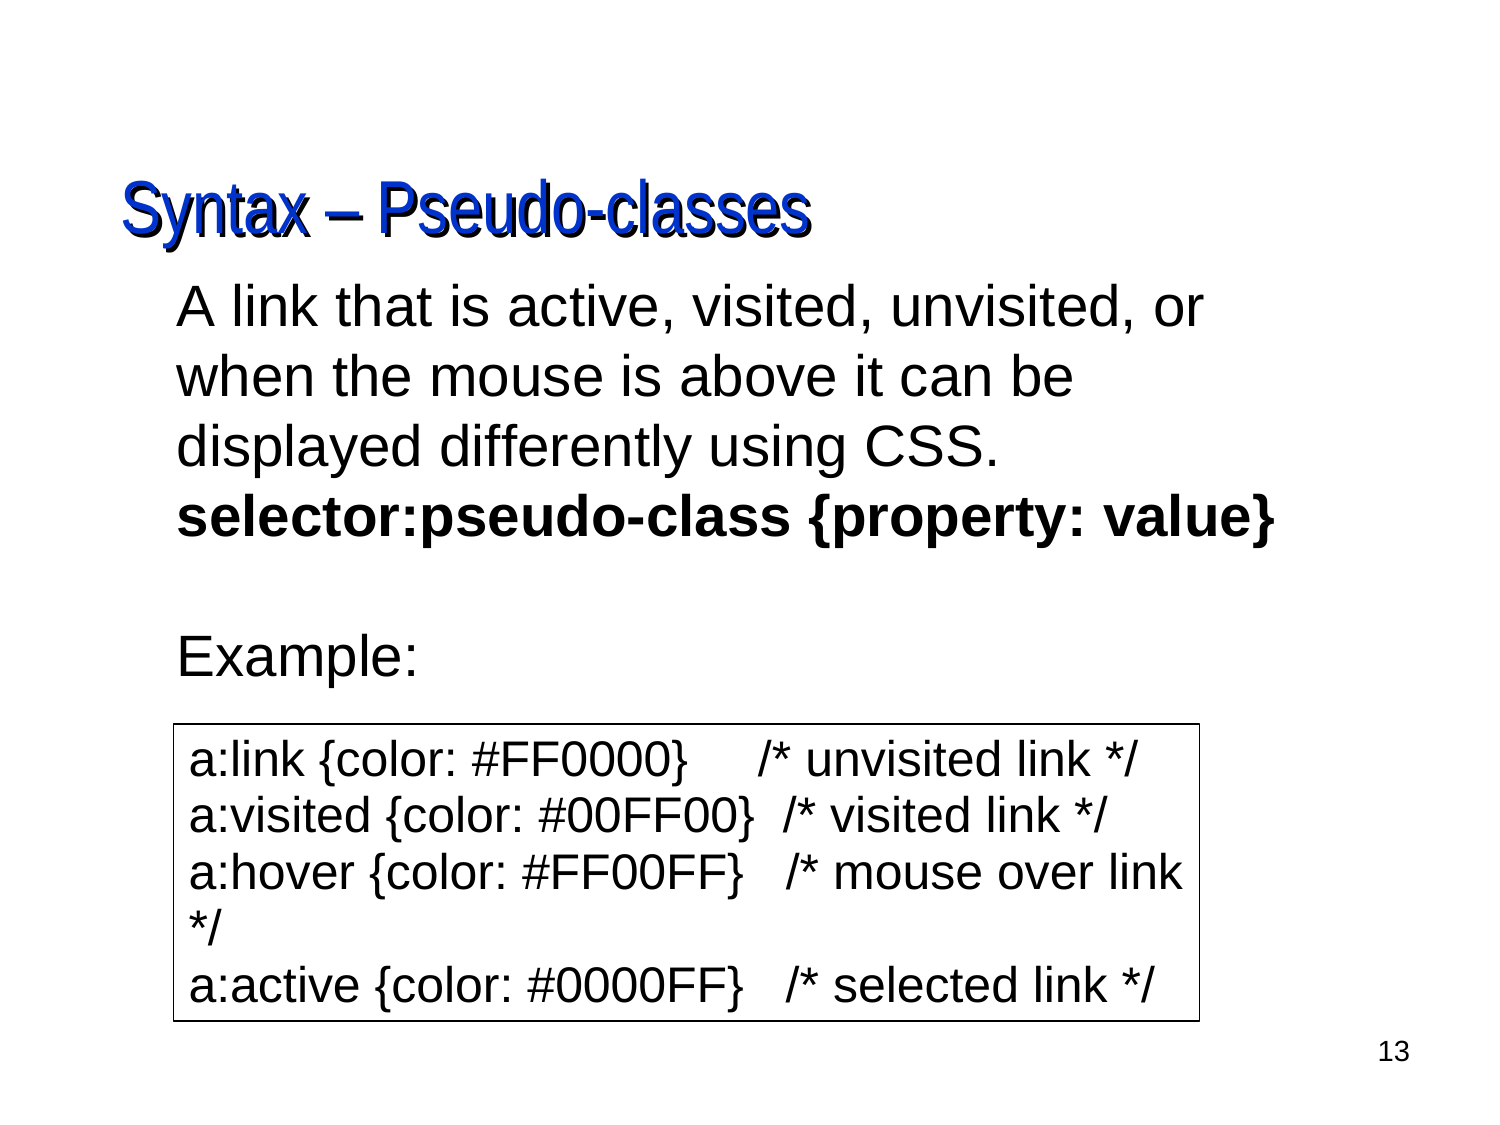

Syntax – Pseudo-classes
A link that is active, visited, unvisited, or when the mouse is above it can be displayed differently using CSS.
selector:pseudo-class {property: value}
Example:
a:link {color: #FF0000} /* unvisited link */
a:visited {color: #00FF00} /* visited link */
a:hover {color: #FF00FF} /* mouse over link */
a:active {color: #0000FF} /* selected link */
13